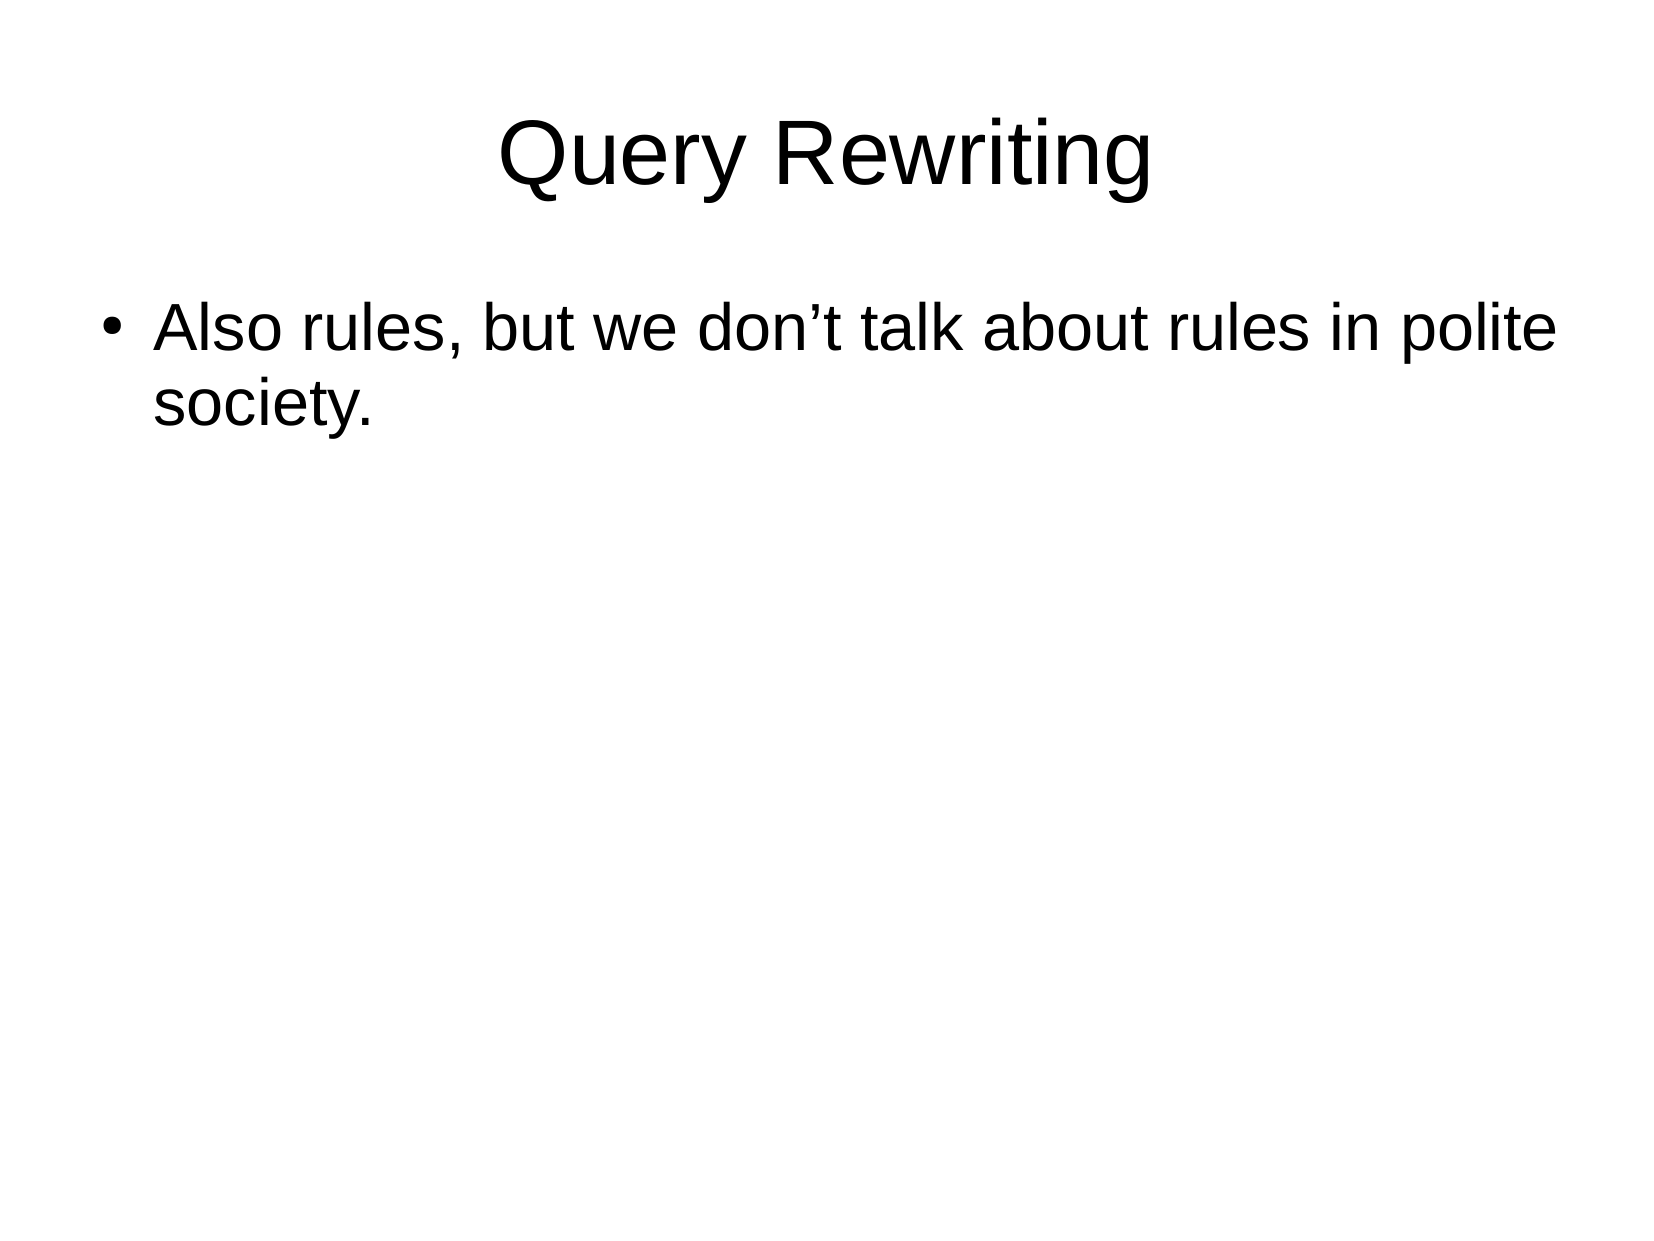

# Query Rewriting
Also rules, but we don’t talk about rules in polite society.